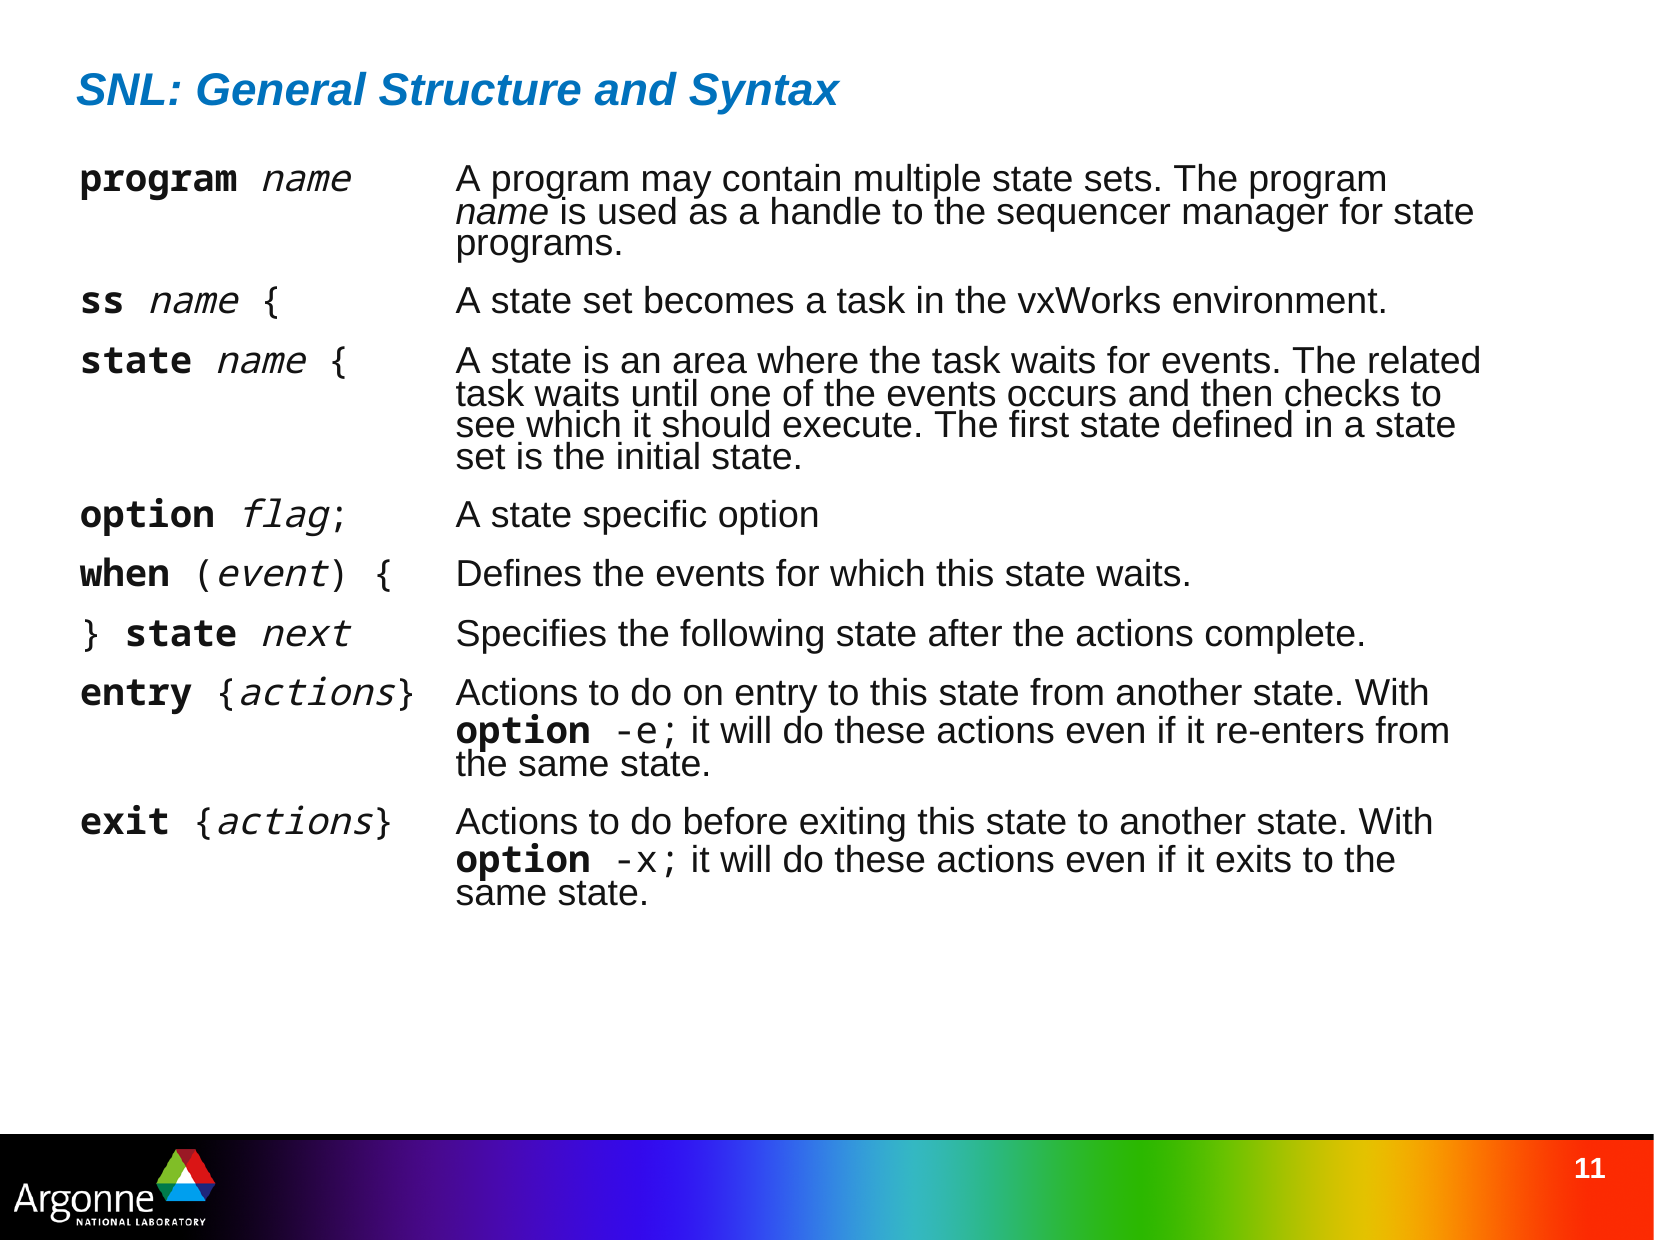

# SNL: General Structure and Syntax
program name	A program may contain multiple state sets. The program name is used as a handle to the sequencer manager for state programs.
ss name {	A state set becomes a task in the vxWorks environment.
state name {	A state is an area where the task waits for events. The related task waits until one of the events occurs and then checks to see which it should execute. The first state defined in a state set is the initial state.
option flag;	A state specific option
when (event) {	Defines the events for which this state waits.
} state next 	Specifies the following state after the actions complete.
entry {actions}	Actions to do on entry to this state from another state. With option -e; it will do these actions even if it re-enters from the same state.
exit {actions}	Actions to do before exiting this state to another state. With option -x; it will do these actions even if it exits to the same state.
11